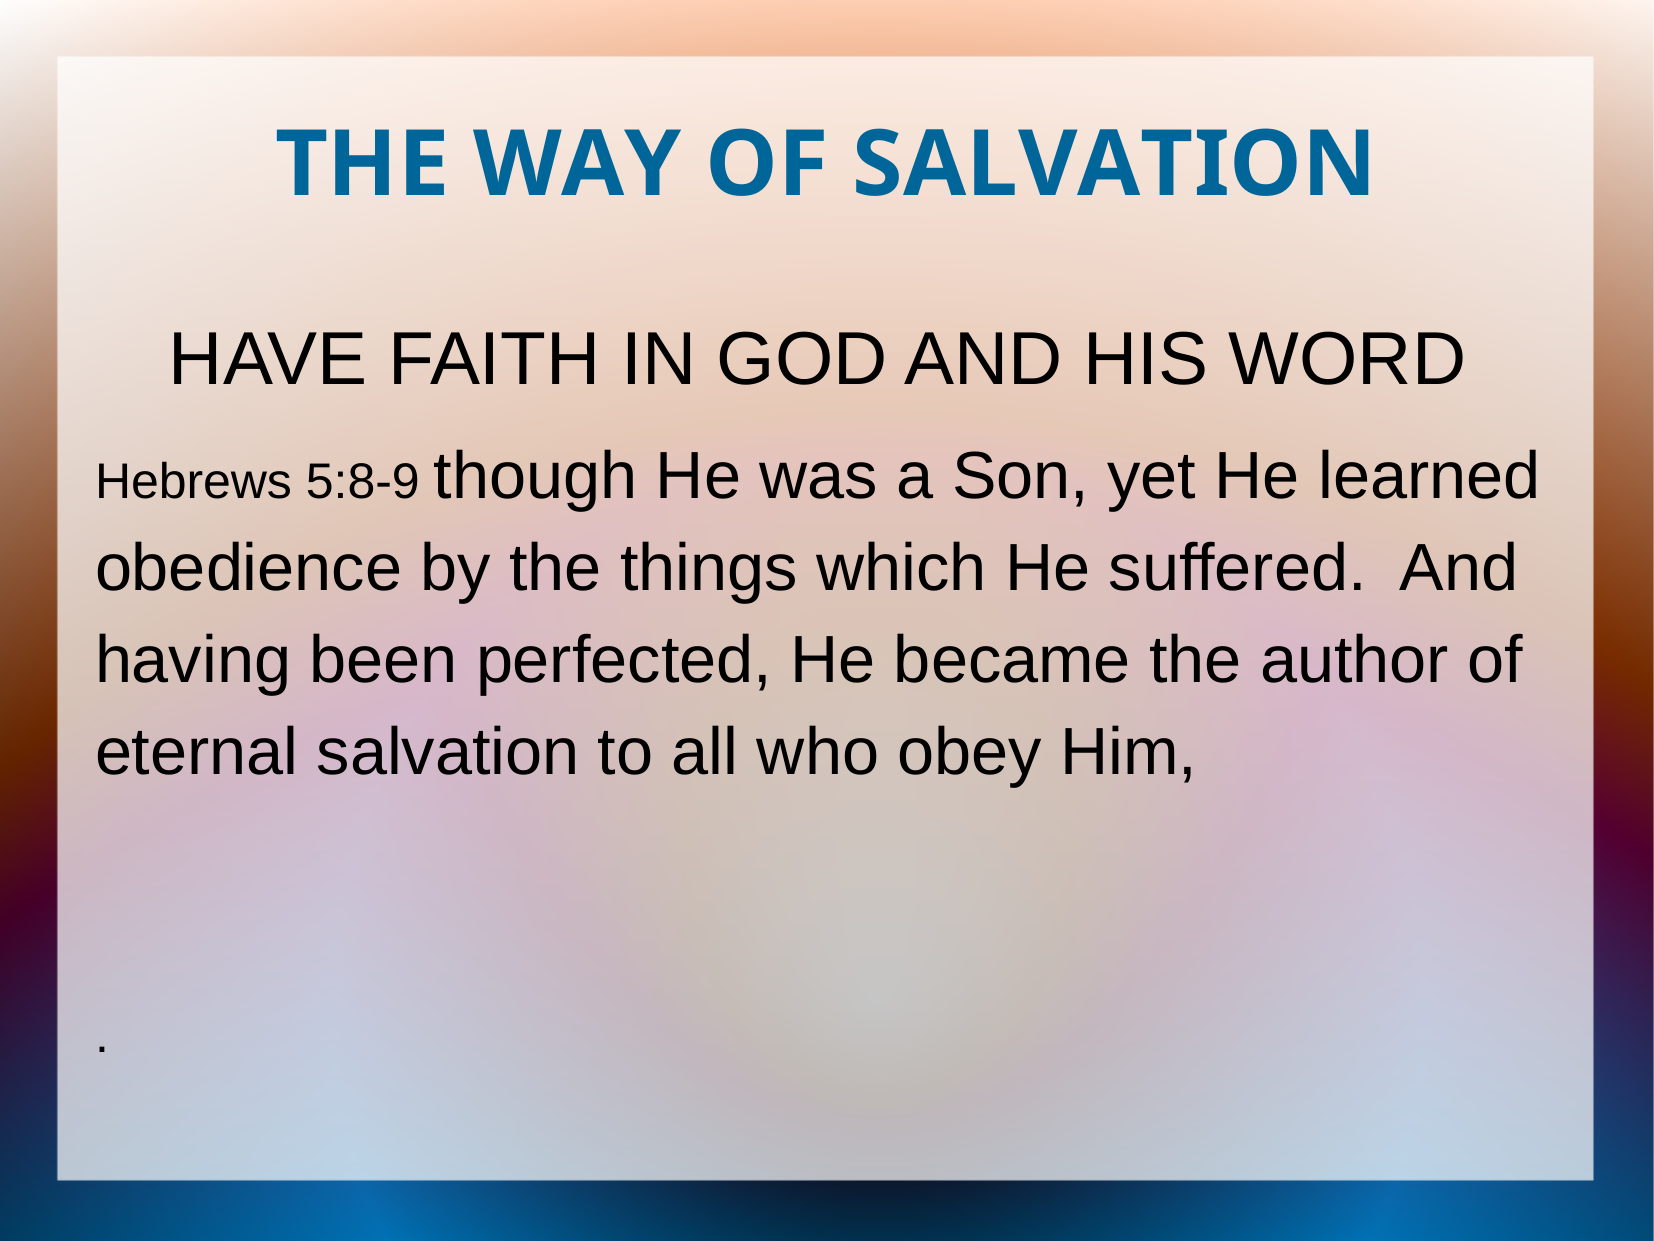

# THE WAY OF SALVATION
HAVE FAITH IN GOD AND HIS WORD
Hebrews 5:8-9 though He was a Son, yet He learned obedience by the things which He suffered. And having been perfected, He became the author of eternal salvation to all who obey Him,
.